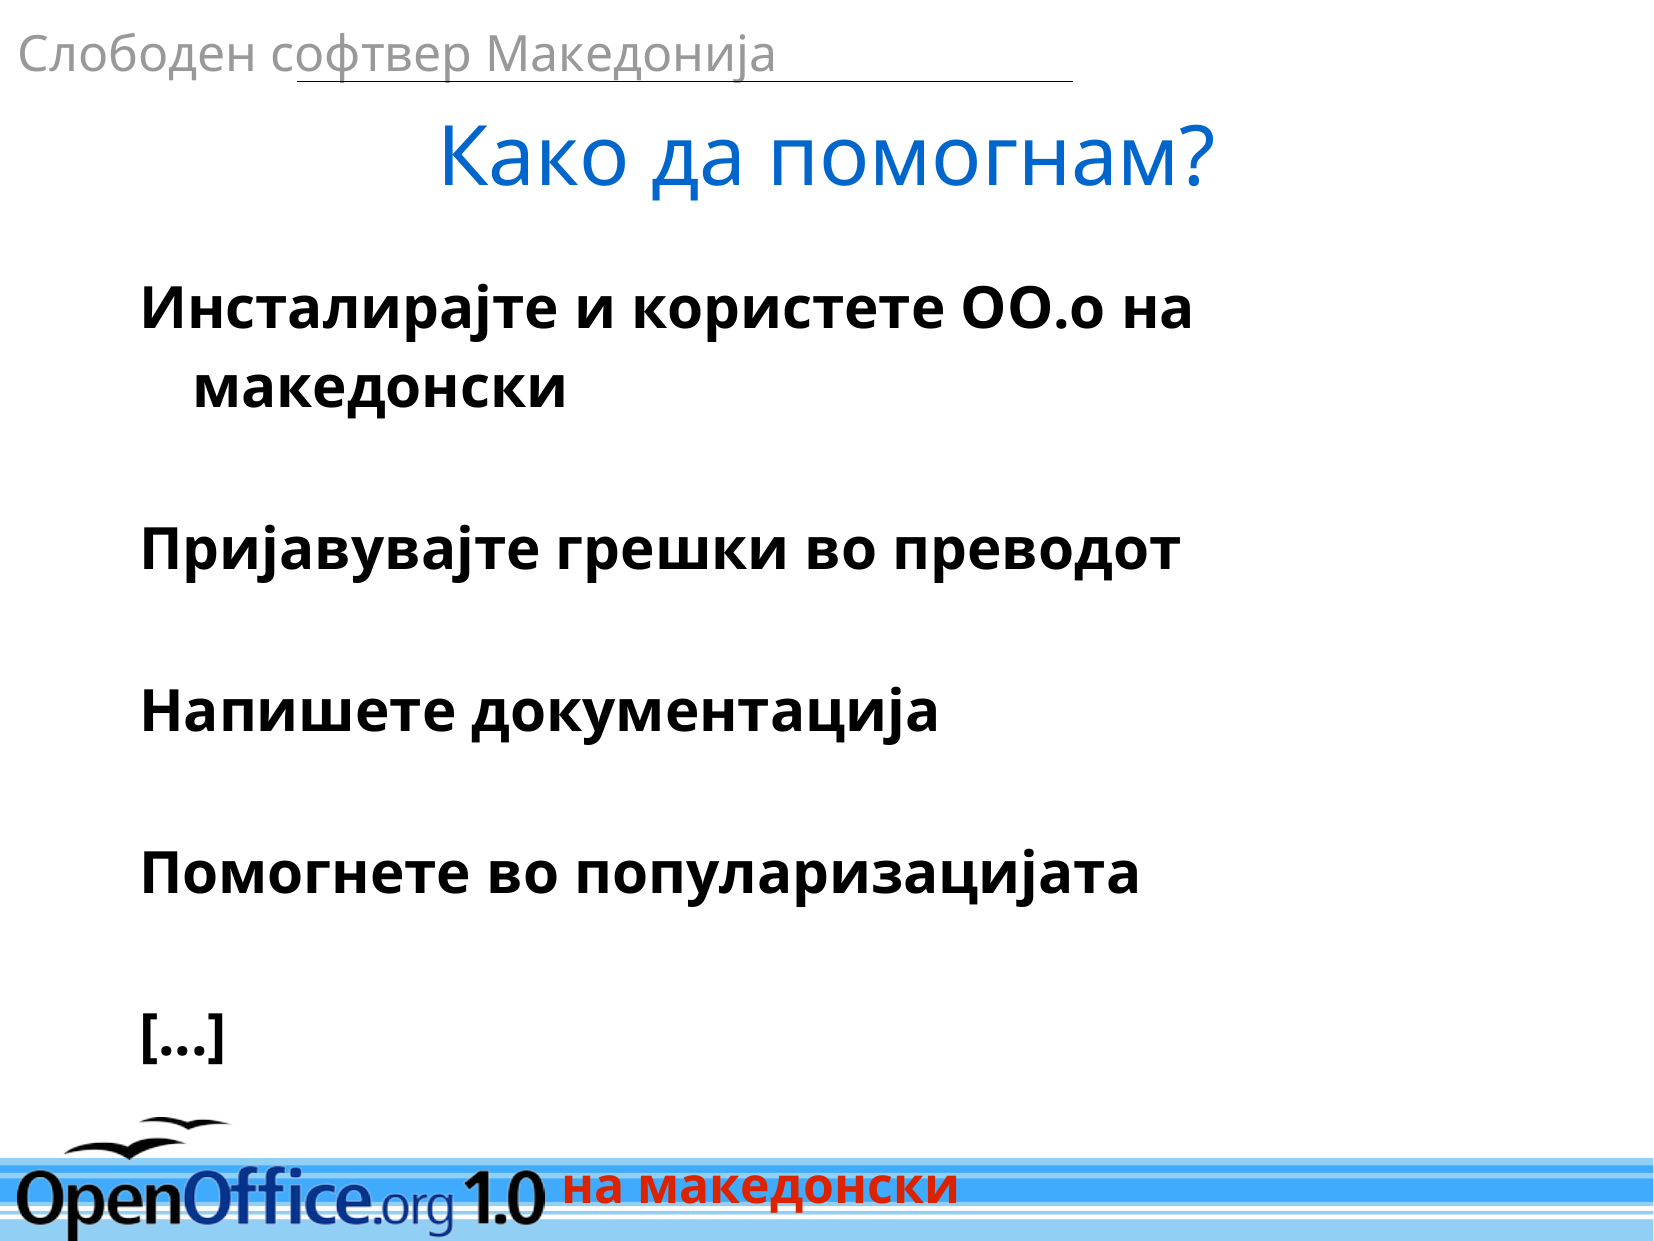

# Како да помогнам?
Инсталирајте и користете OO.o на македонски
Пријавувајте грешки во преводот
Напишете документација
Помогнете во популаризацијата
[...]